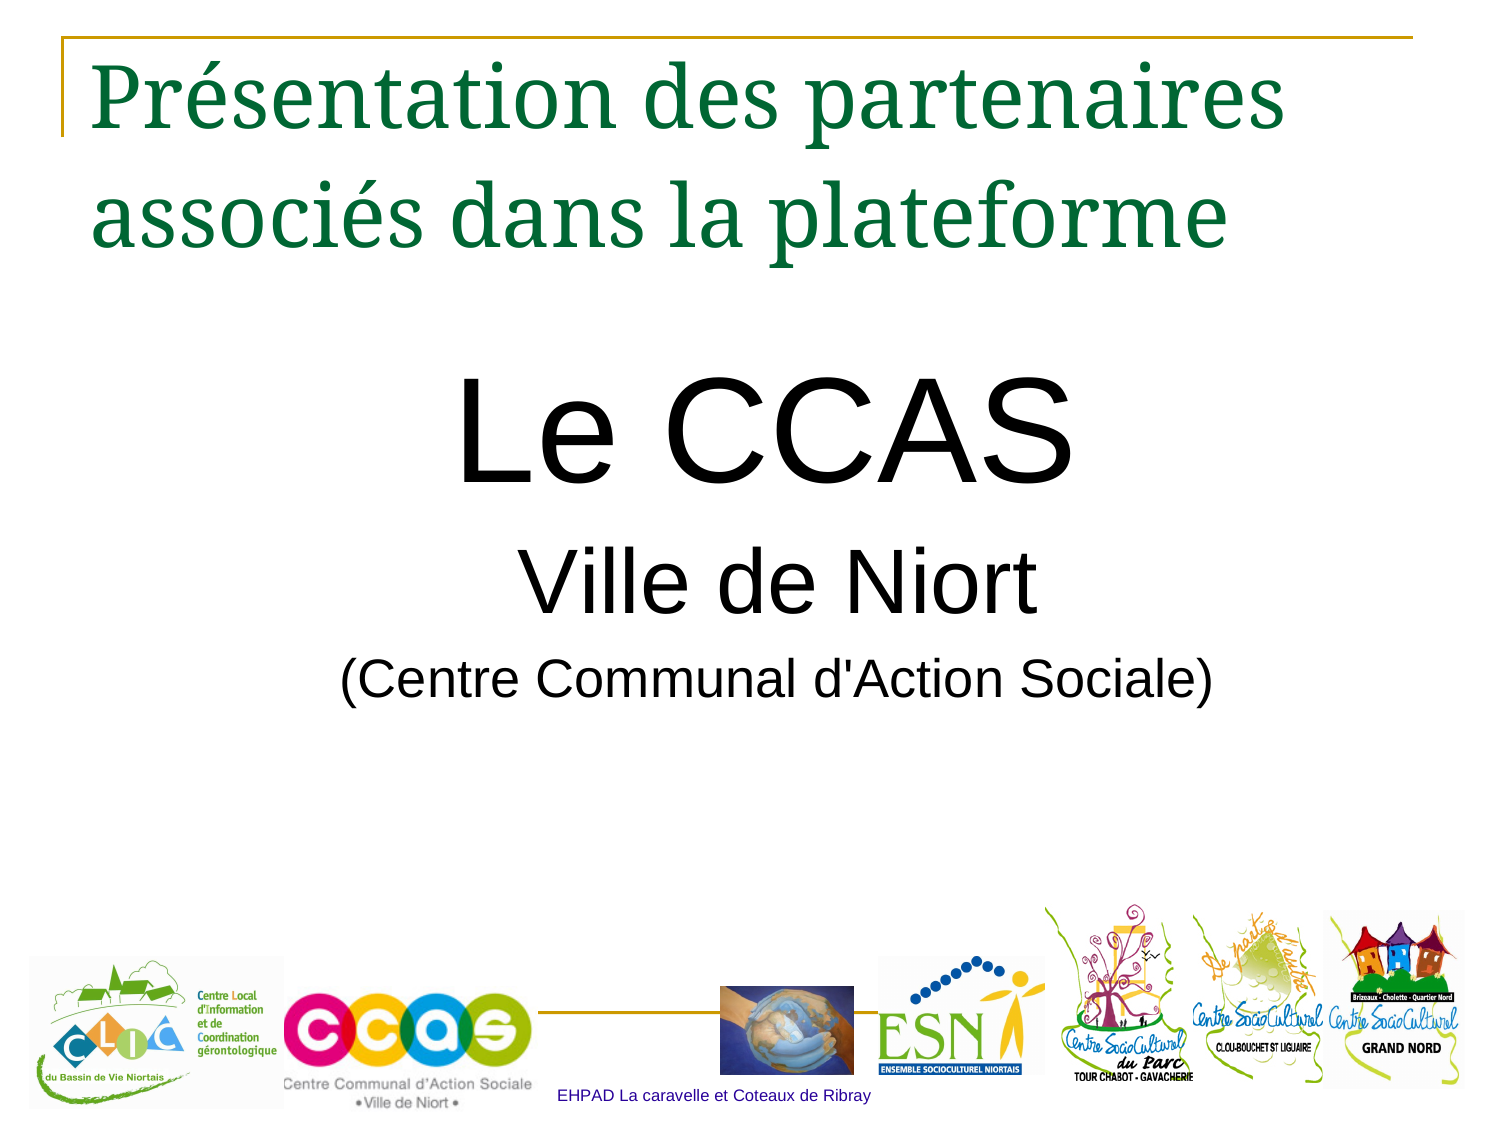

# Présentation des partenaires associés dans la plateforme
Le CCAS
Ville de Niort
(Centre Communal d'Action Sociale)
EHPAD La caravelle et Coteaux de Ribray